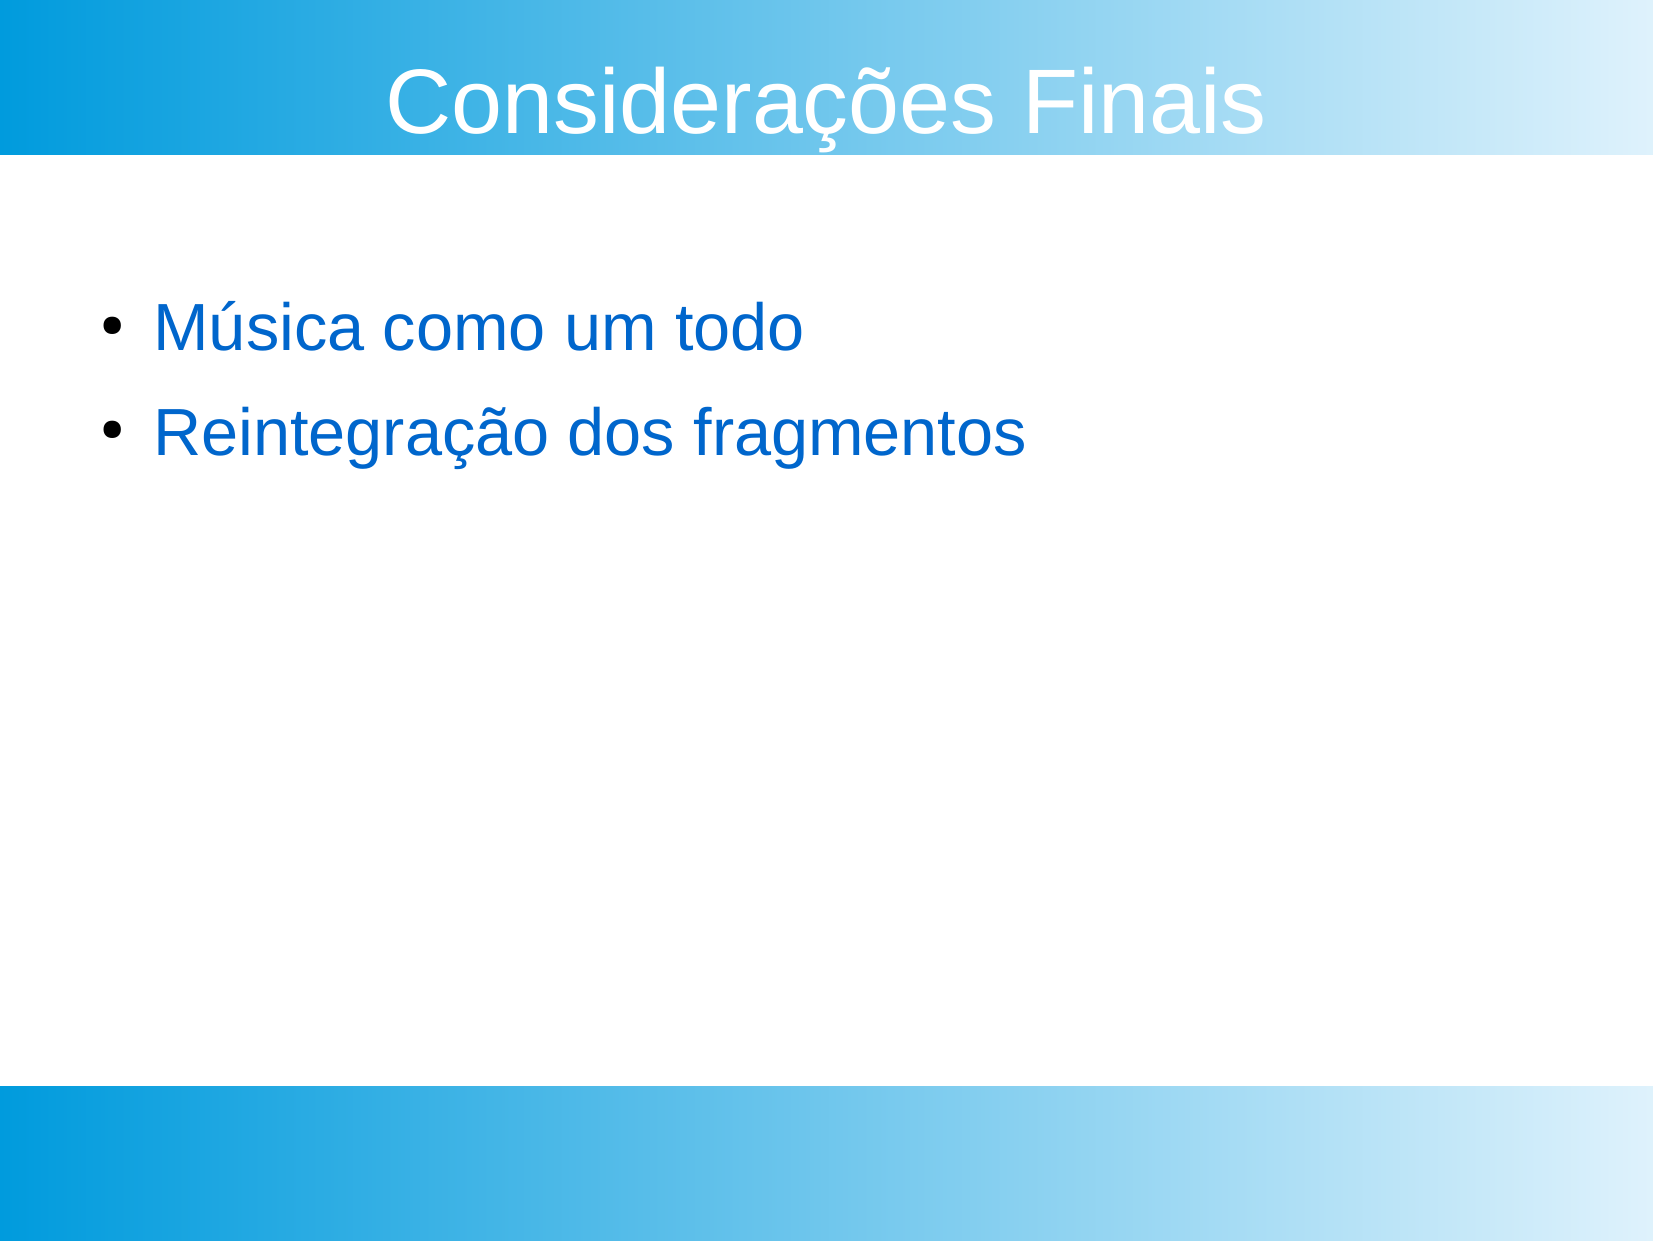

# Considerações Finais
Música como um todo
Reintegração dos fragmentos